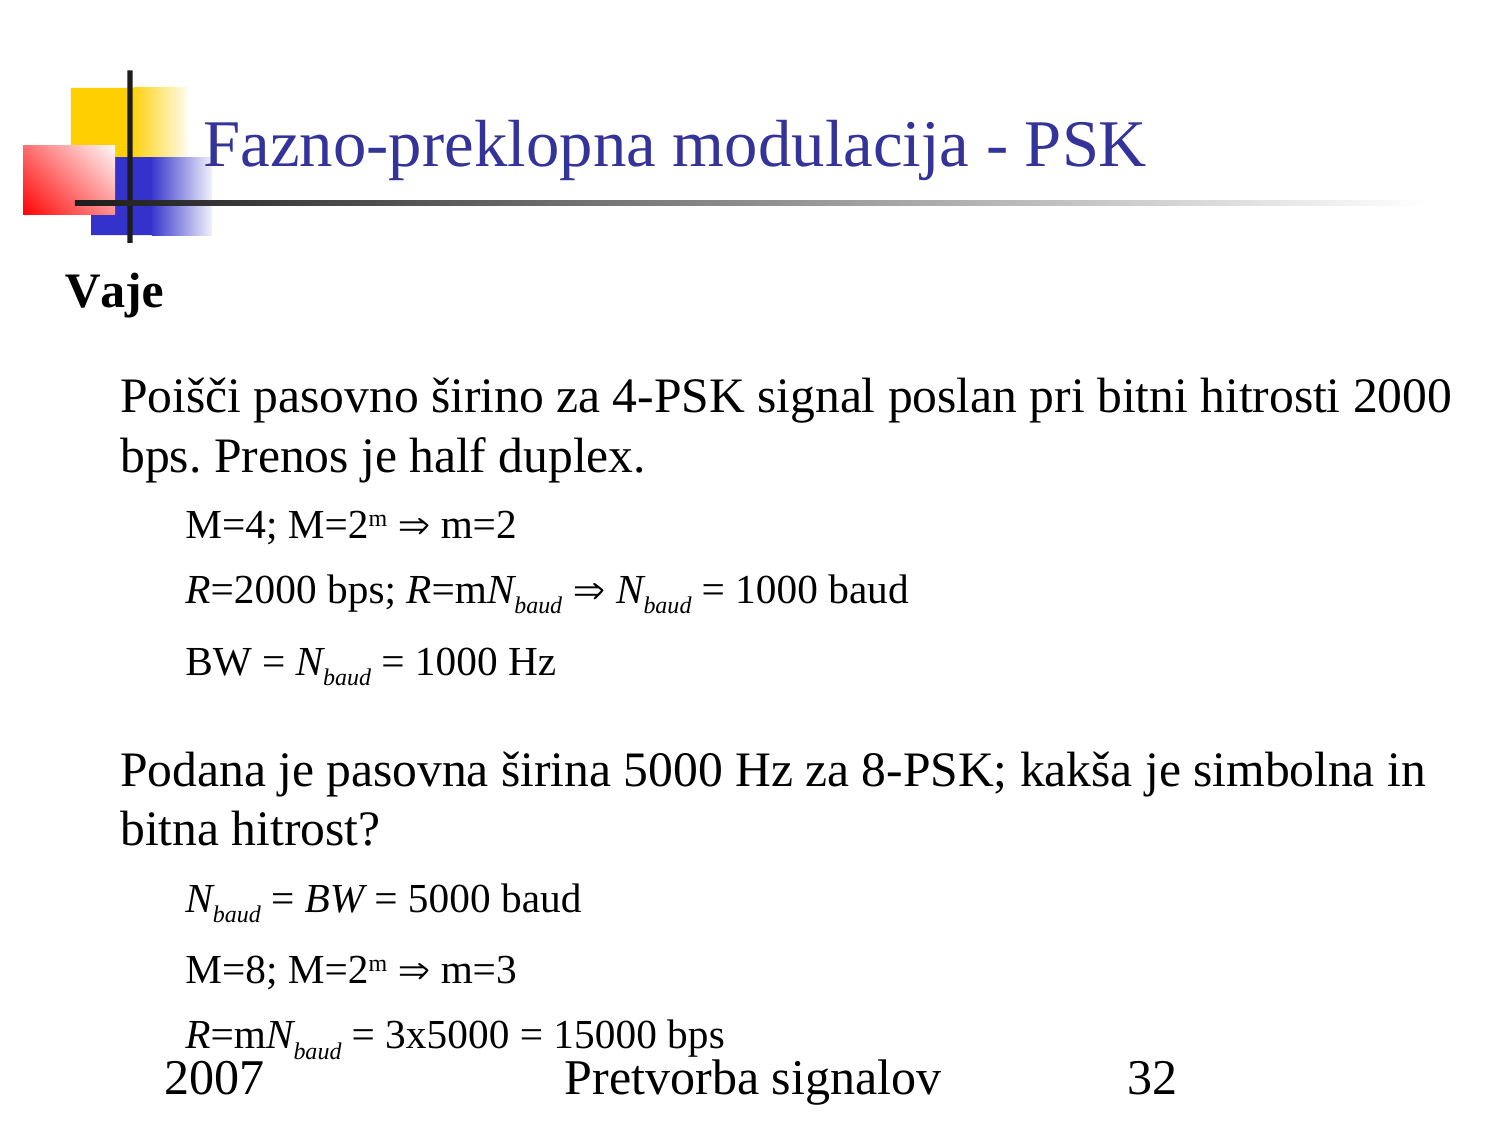

# Fazno-preklopna modulacija - PSK
Vaje
	Poišči pasovno širino za 4-PSK signal poslan pri bitni hitrosti 2000 bps. Prenos je half duplex.
	M=4; M=2m  m=2
	R=2000 bps; R=mNbaud  Nbaud = 1000 baud
	BW = Nbaud = 1000 Hz
	Podana je pasovna širina 5000 Hz za 8-PSK; kakša je simbolna in bitna hitrost?
	Nbaud = BW = 5000 baud
	M=8; M=2m  m=3
	R=mNbaud = 3x5000 = 15000 bps
2007
Pretvorba signalov
32